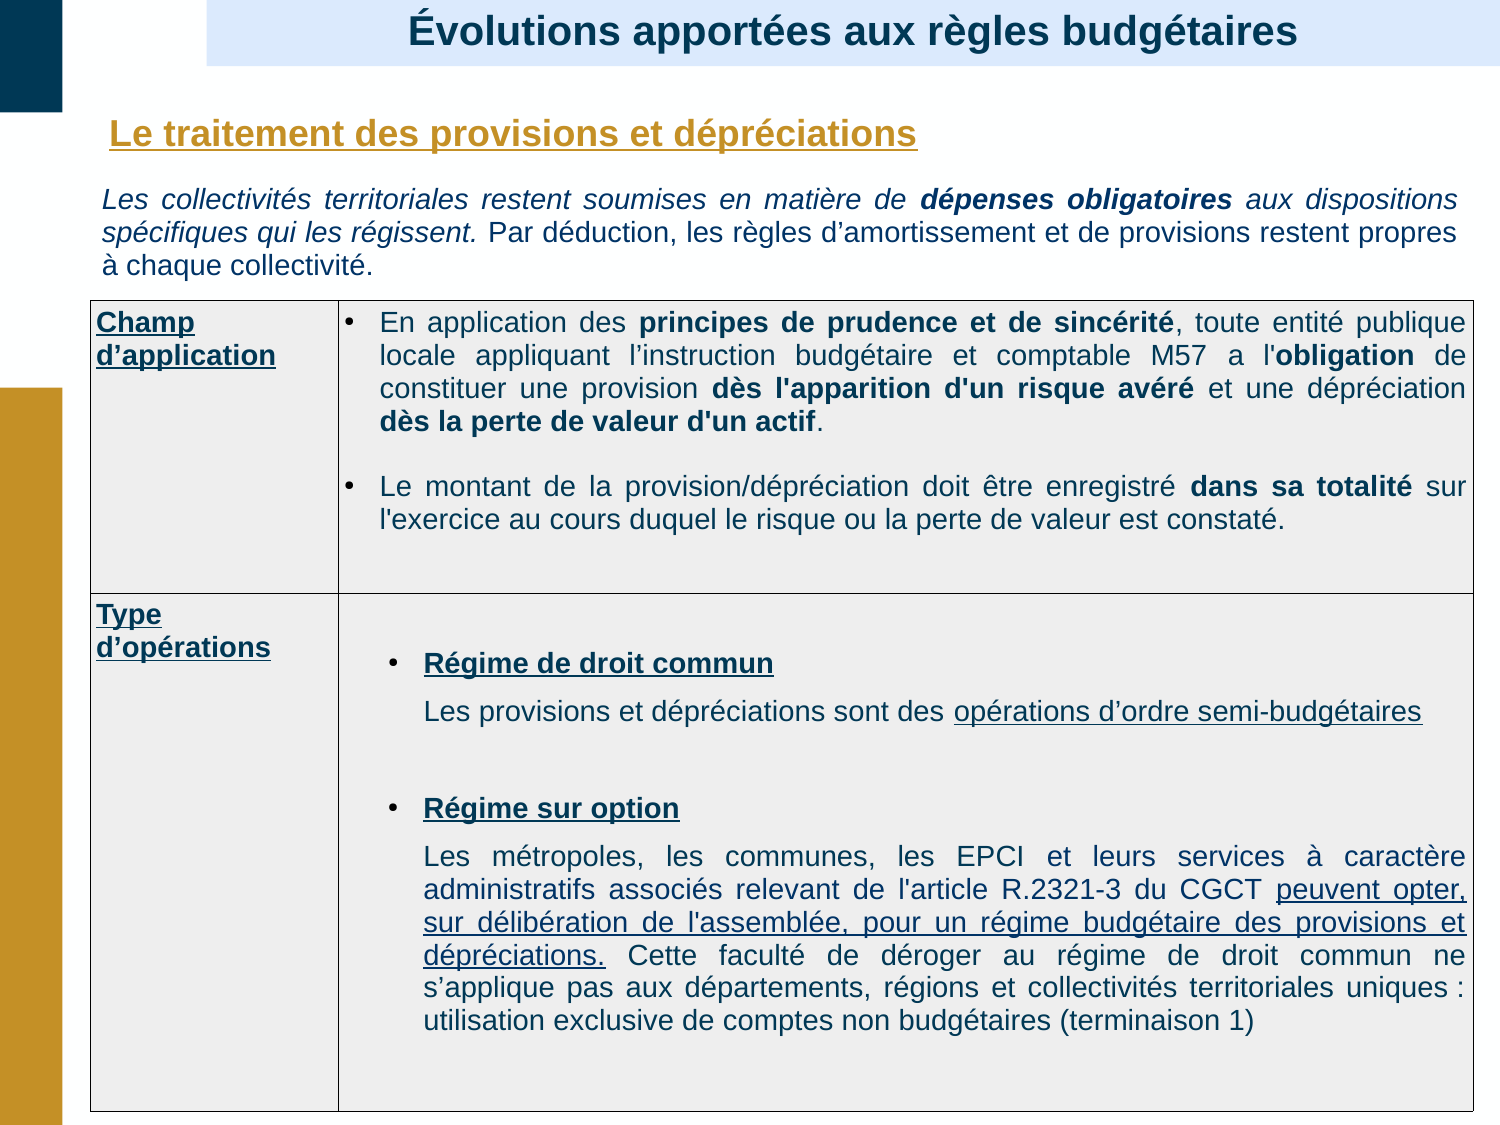

Évolutions apportées aux règles budgétaires
Le traitement des provisions et dépréciations
Les collectivités territoriales restent soumises en matière de dépenses obligatoires aux dispositions spécifiques qui les régissent. Par déduction, les règles d’amortissement et de provisions restent propres à chaque collectivité.
| Champ d’application | En application des principes de prudence et de sincérité, toute entité publique locale appliquant l’instruction budgétaire et comptable M57 a l'obligation de constituer une provision dès l'apparition d'un risque avéré et une dépréciation dès la perte de valeur d'un actif. Le montant de la provision/dépréciation doit être enregistré dans sa totalité sur l'exercice au cours duquel le risque ou la perte de valeur est constaté. |
| --- | --- |
| Type d’opérations | Régime de droit commun Les provisions et dépréciations sont des opérations d’ordre semi-budgétaires Régime sur option Les métropoles, les communes, les EPCI et leurs services à caractère administratifs associés relevant de l'article R.2321-3 du CGCT peuvent opter, sur délibération de l'assemblée, pour un régime budgétaire des provisions et dépréciations. Cette faculté de déroger au régime de droit commun ne s’applique pas aux départements, régions et collectivités territoriales uniques : utilisation exclusive de comptes non budgétaires (terminaison 1) |
#